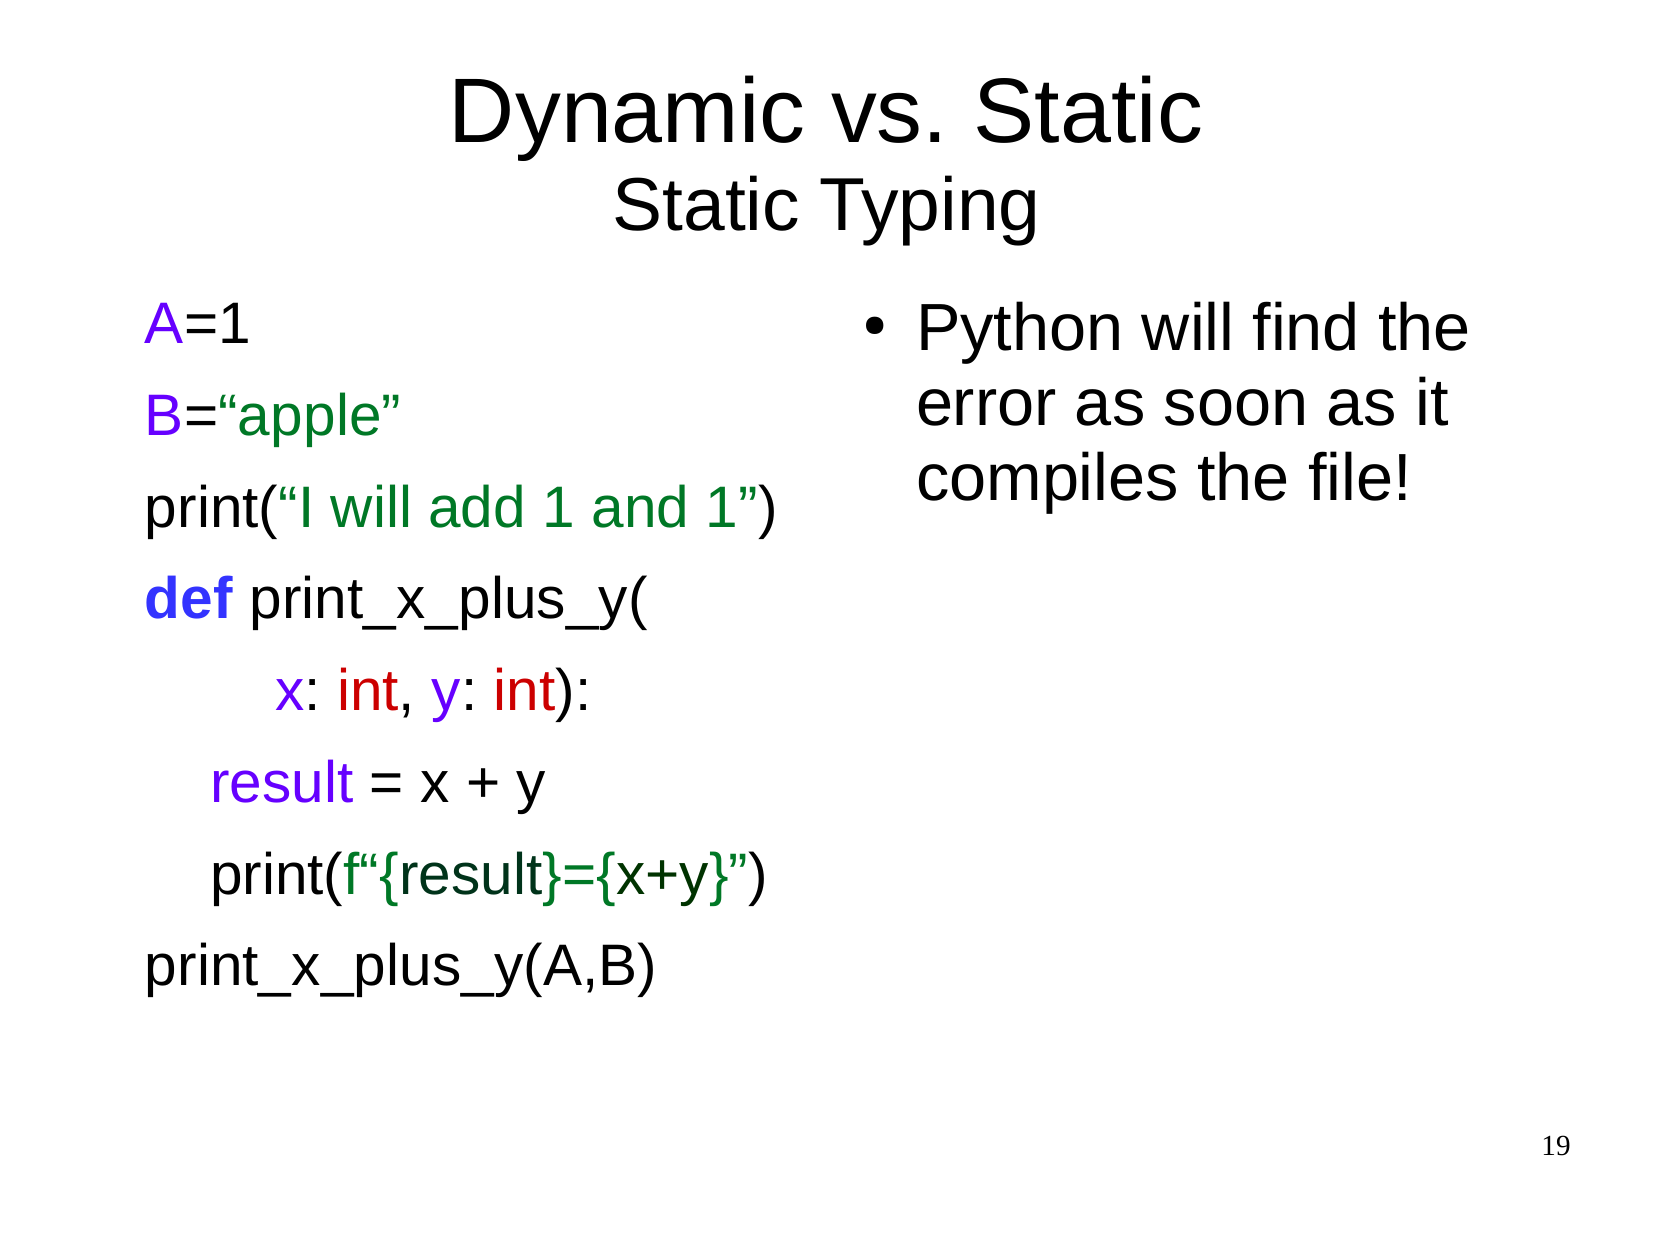

# Dynamic vs. Static Static Typing
A=1
B=“apple”
print(“I will add 1 and 1”)
def print_x_plus_y(
 x: int, y: int):
 result = x + y
 print(f“{result}={x+y}”)
print_x_plus_y(A,B)
Python will find the error as soon as it compiles the file!
19